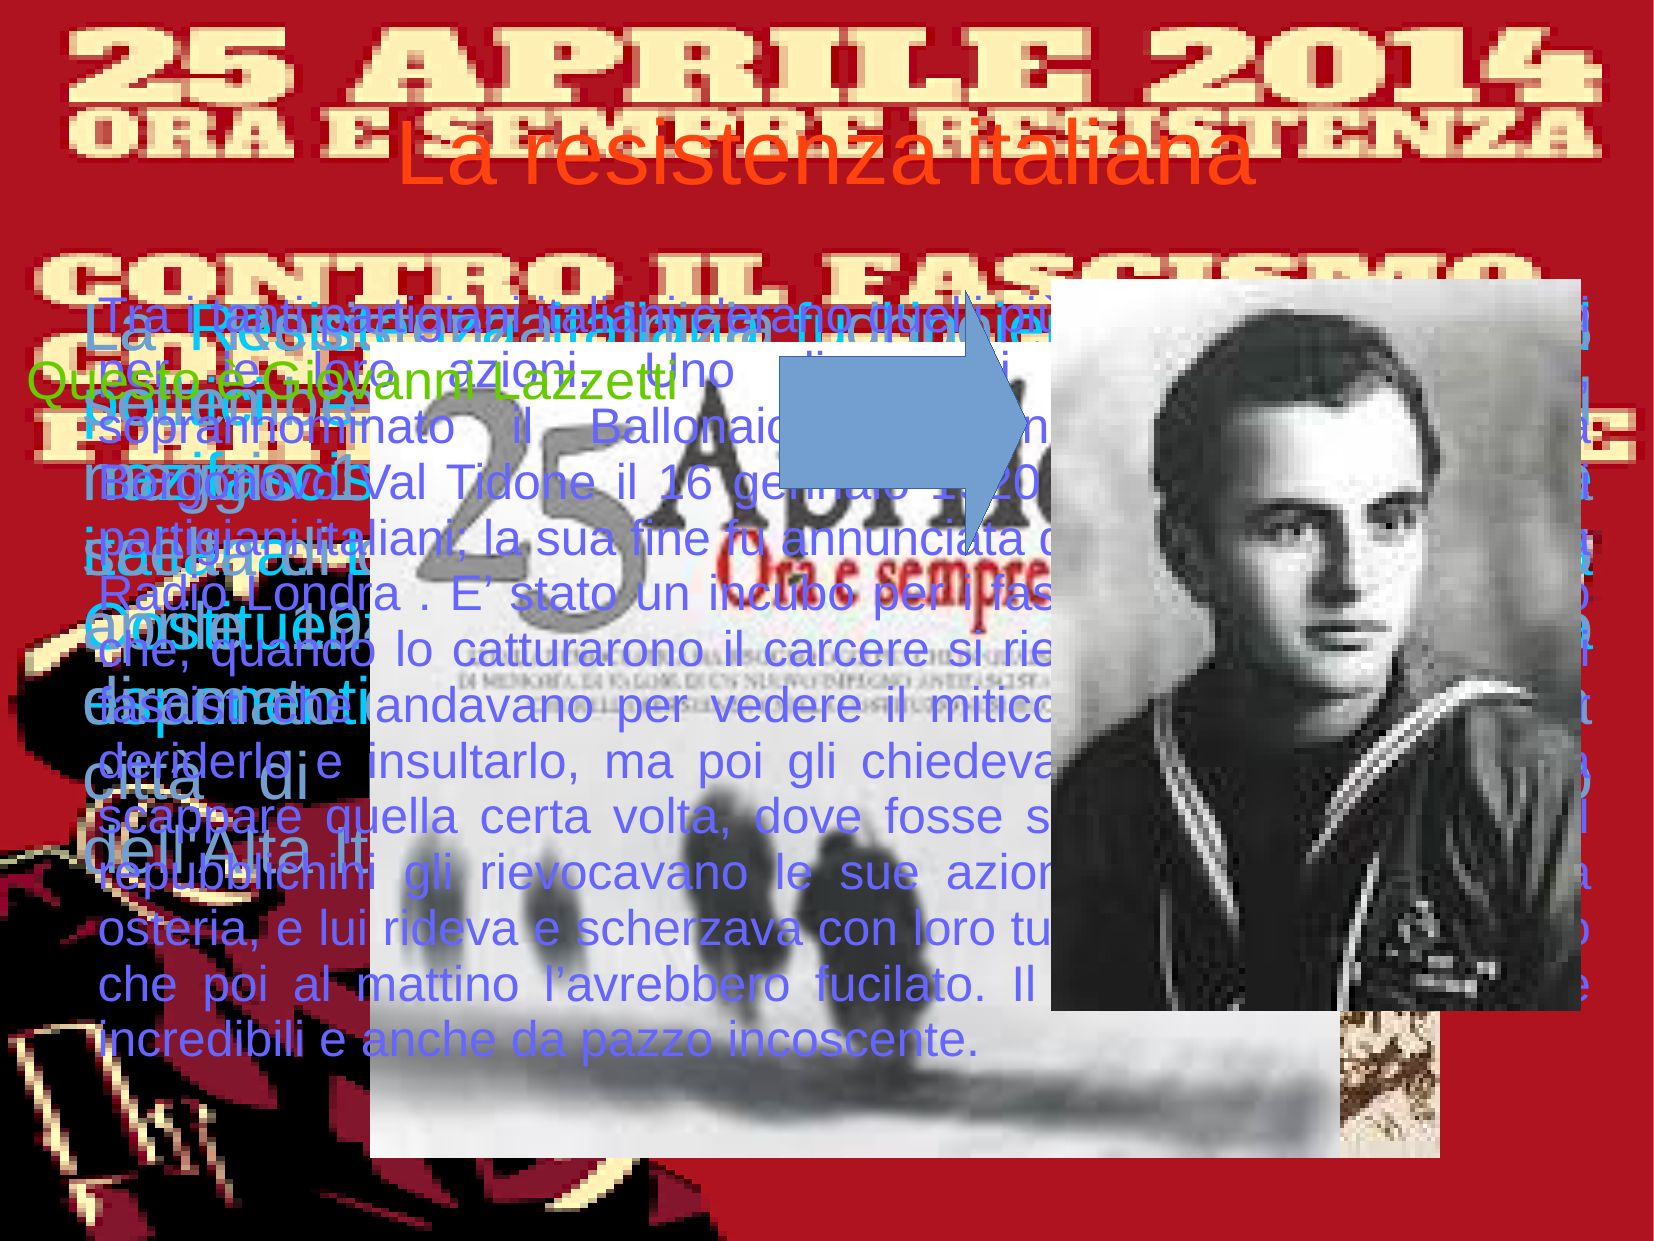

# La resistenza italiana
Tra i tanti partigiani italiani c'erano quelli più famosi rispetto agli altri per le loro azioni. Uno di questi fu Giovanni Lazzetti, soprannominato il Ballonaio. Giovanni Lazzetti nacque a Borgonovo Val Tidone il 16 gennaio 1920 e fu uno dei più famosi partigiani italiani; la sua fine fu annunciata dal Colonnello Stevens a Radio Londra . E’ stato un incubo per i fascisti ed i tedeschi, tanto che, quando lo catturarono il carcere si riempì per tutta la notte di fascisti che andavano per vedere il mitico Ballonaio, all’inizio per deriderlo e insultarlo, ma poi gli chiedevano come aveva fatto a scappare quella certa volta, dove fosse stato quella certa sera. I repubblichini gli rievocavano le sue azioni in un clima quasi da osteria, e lui rideva e scherzava con loro tutta la notte ben sapendo che poi al mattino l’avrebbero fucilato. Il ballonaio ha fatto cose incredibili e anche da pazzo incoscente.
La Resistenza italiana fu l'insieme dei movimenti politici e militari che in Italia si opposero al nazifascismo nell'ambito della guerra di liberazione italiana. La Resistenza fu creata dall' Assemblea Costituente che era composta in gran parte da esponenti dei partiti che avevano dato vita al CLN.
La Resistenza inizia dopo l'armistizio dell'8 settembre 1943 e termina nei primi giorni del maggio 1945, durando quindi venti mesi circa. La scelta di celebrare la fine di quel periodo con il 25 aprile 1945 fa riferimento alla data dell'appello diramato dal CLNAI per l'insurrezione armata della città di Milano, sede del comando partigiano dell'Alta Italia.
Questo è Giovanni Lazzetti